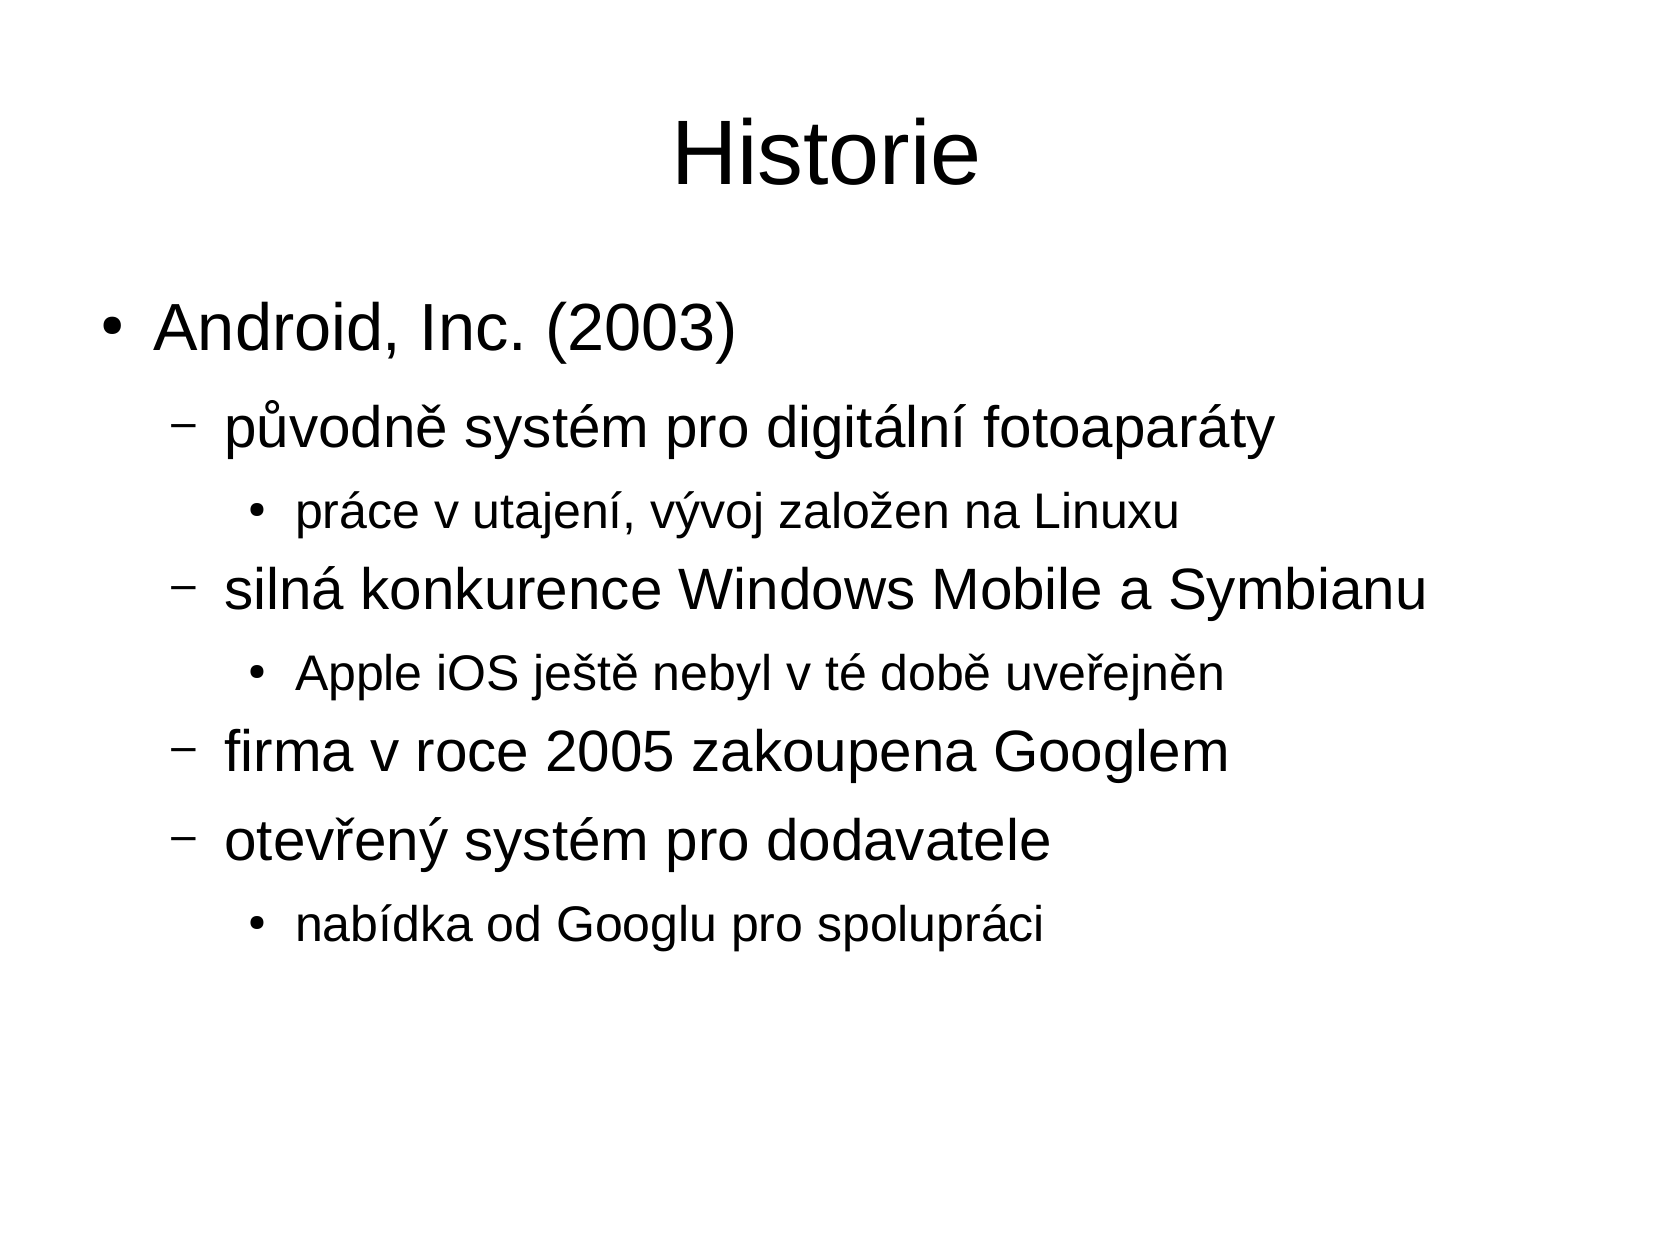

# Historie
Android, Inc. (2003)
původně systém pro digitální fotoaparáty
práce v utajení, vývoj založen na Linuxu
silná konkurence Windows Mobile a Symbianu
Apple iOS ještě nebyl v té době uveřejněn
firma v roce 2005 zakoupena Googlem
otevřený systém pro dodavatele
nabídka od Googlu pro spolupráci